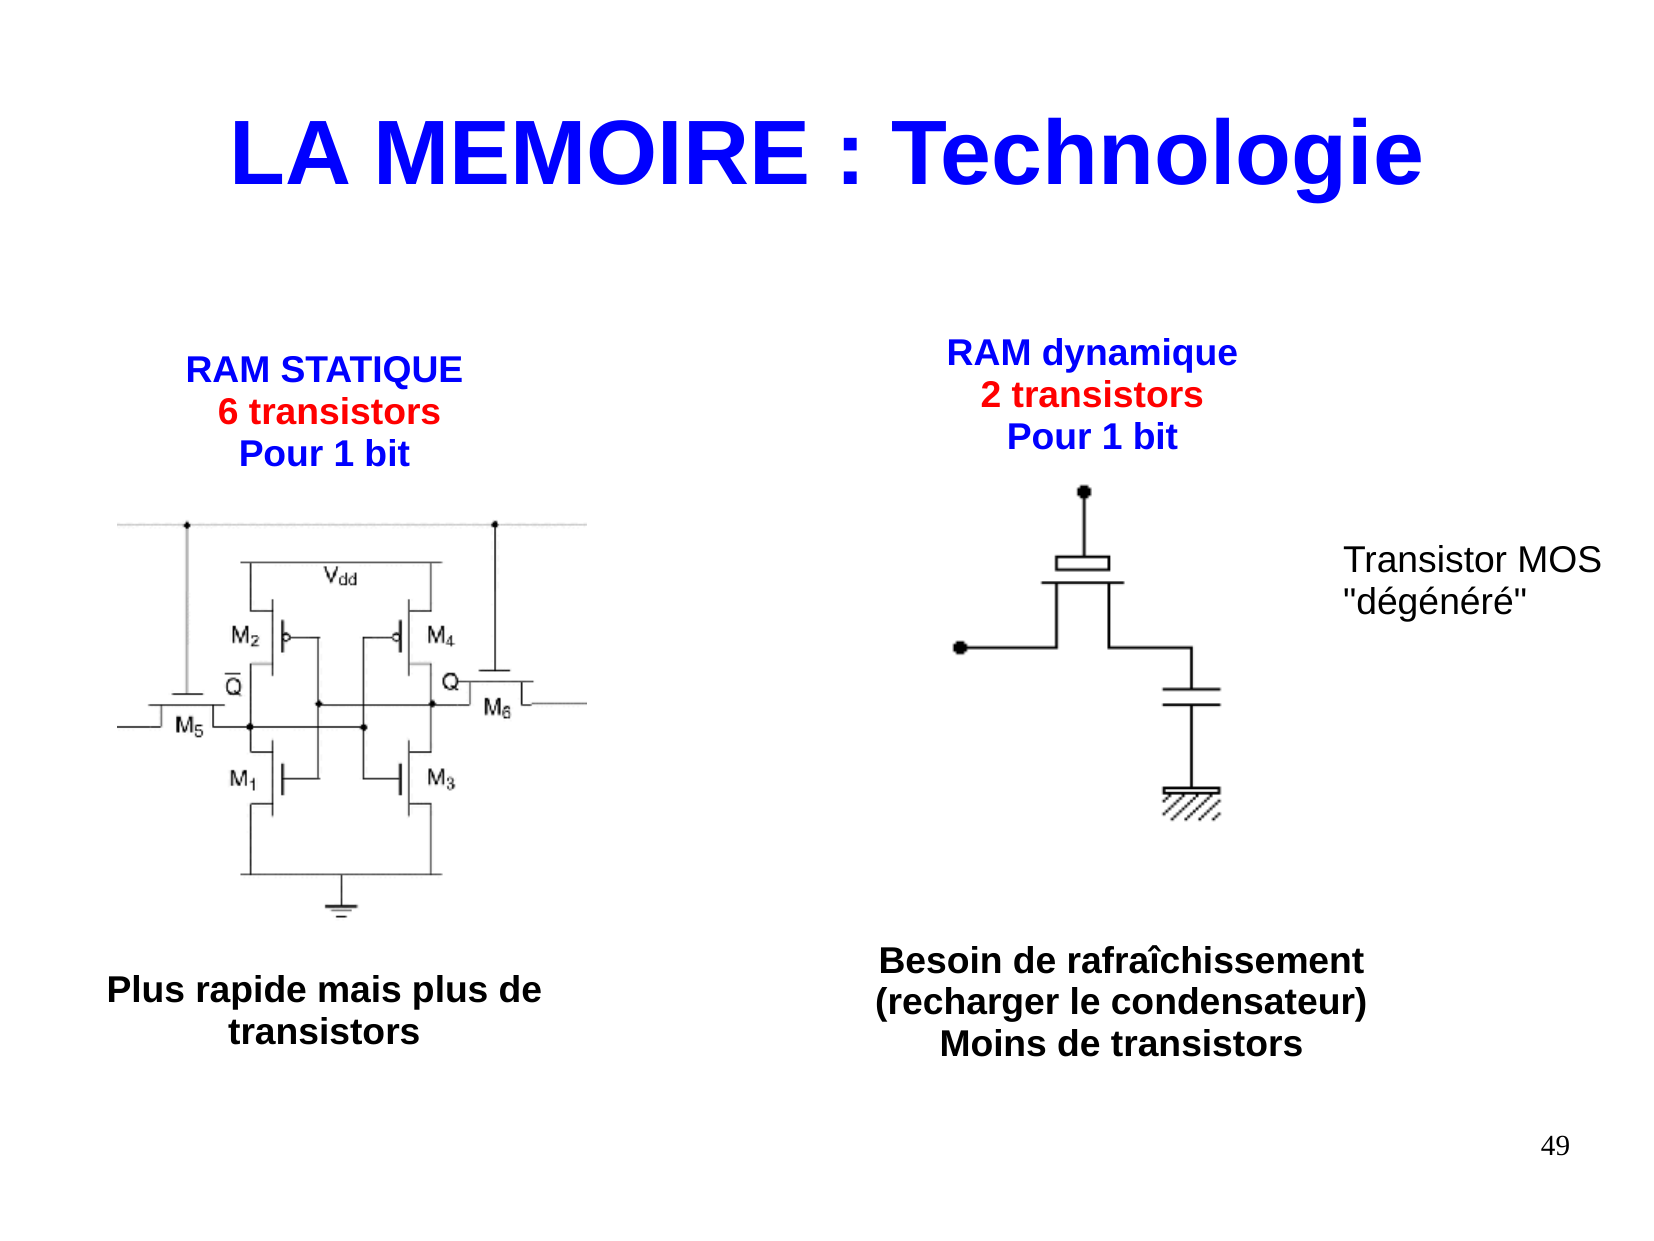

# LA MEMOIRE : Technologie
RAM dynamique
2 transistors
Pour 1 bit
RAM STATIQUE
 6 transistors
Pour 1 bit
Transistor MOS "dégénéré"
Besoin de rafraîchissement (recharger le condensateur)
Moins de transistors
Plus rapide mais plus de transistors
49